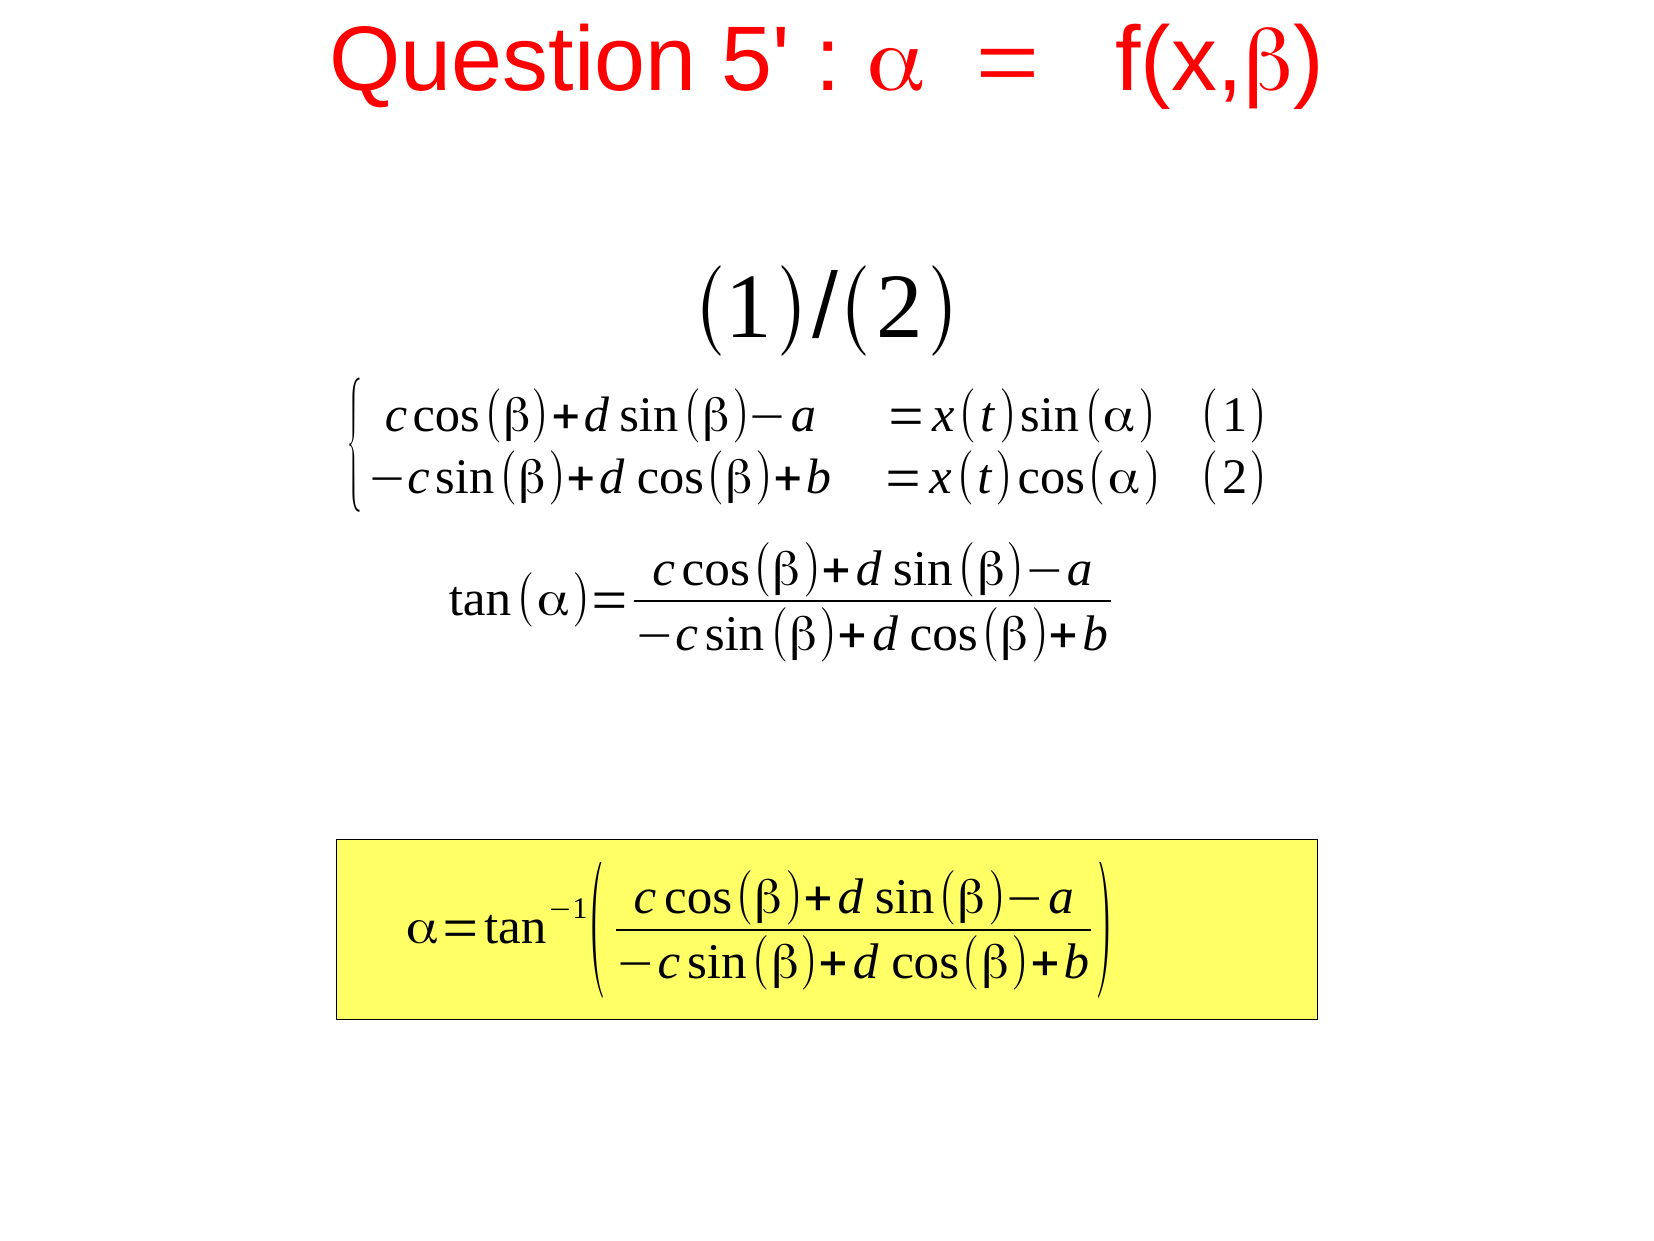

# Question 5' : a = f(x,b)